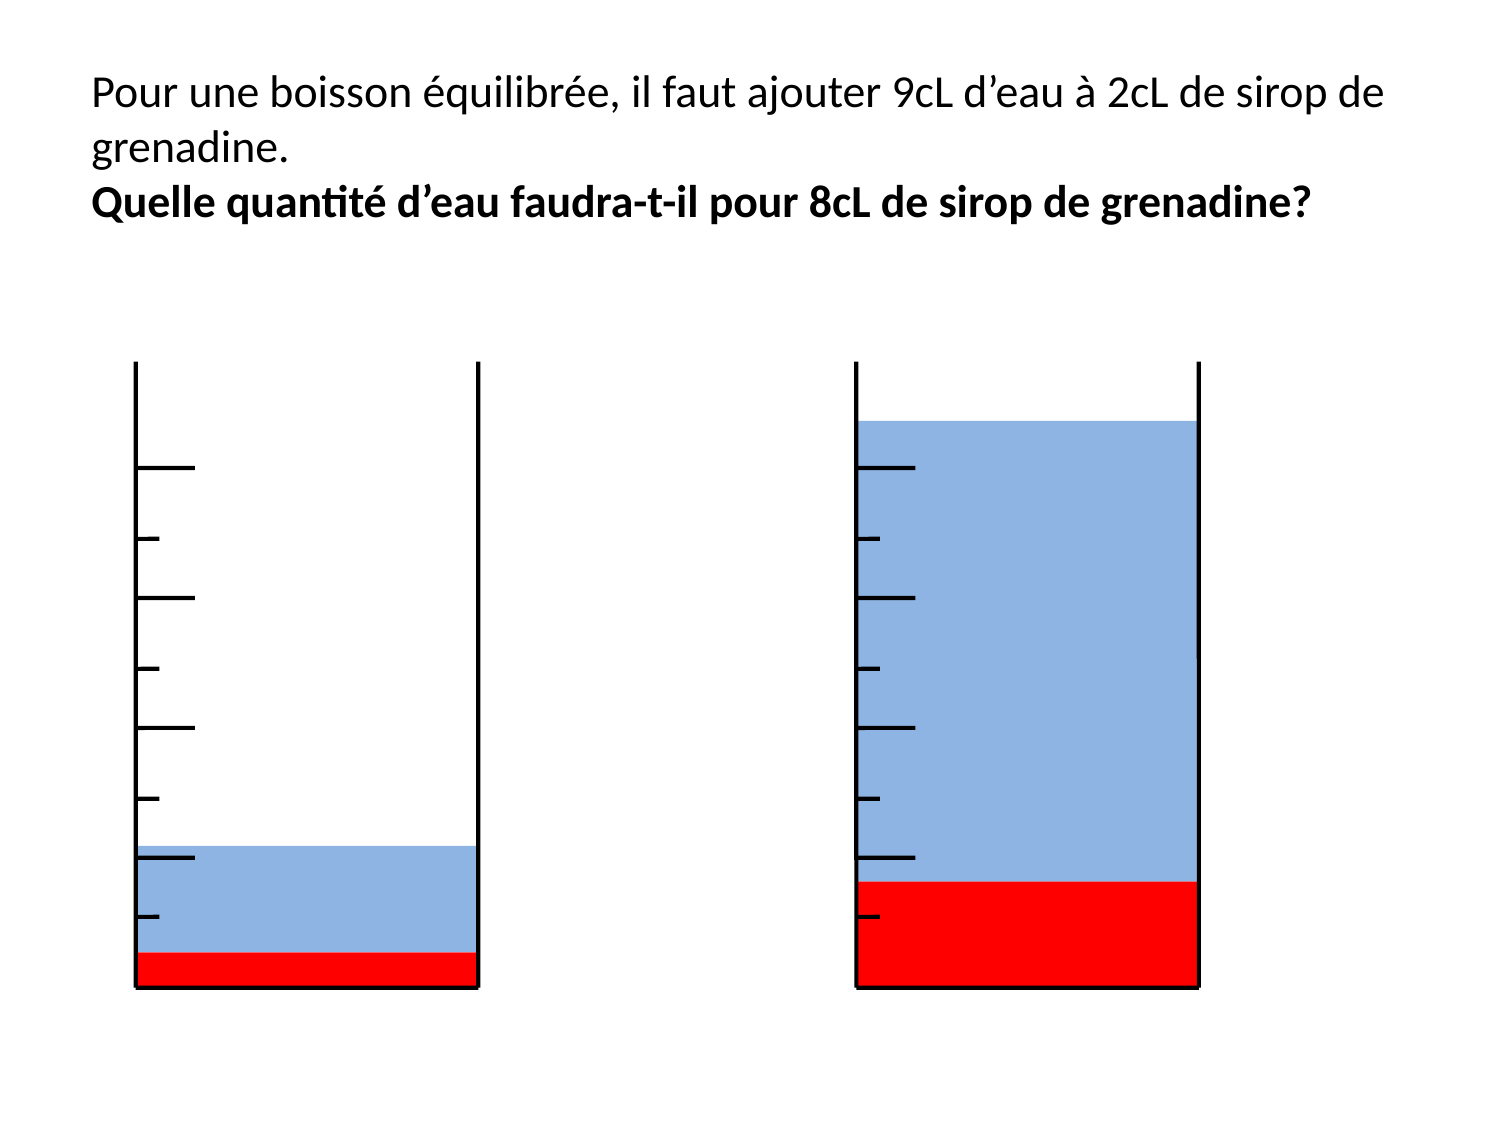

Pour une boisson équilibrée, il faut ajouter 9cL d’eau à 2cL de sirop de grenadine.
Quelle quantité d’eau faudra-t-il pour 8cL de sirop de grenadine?